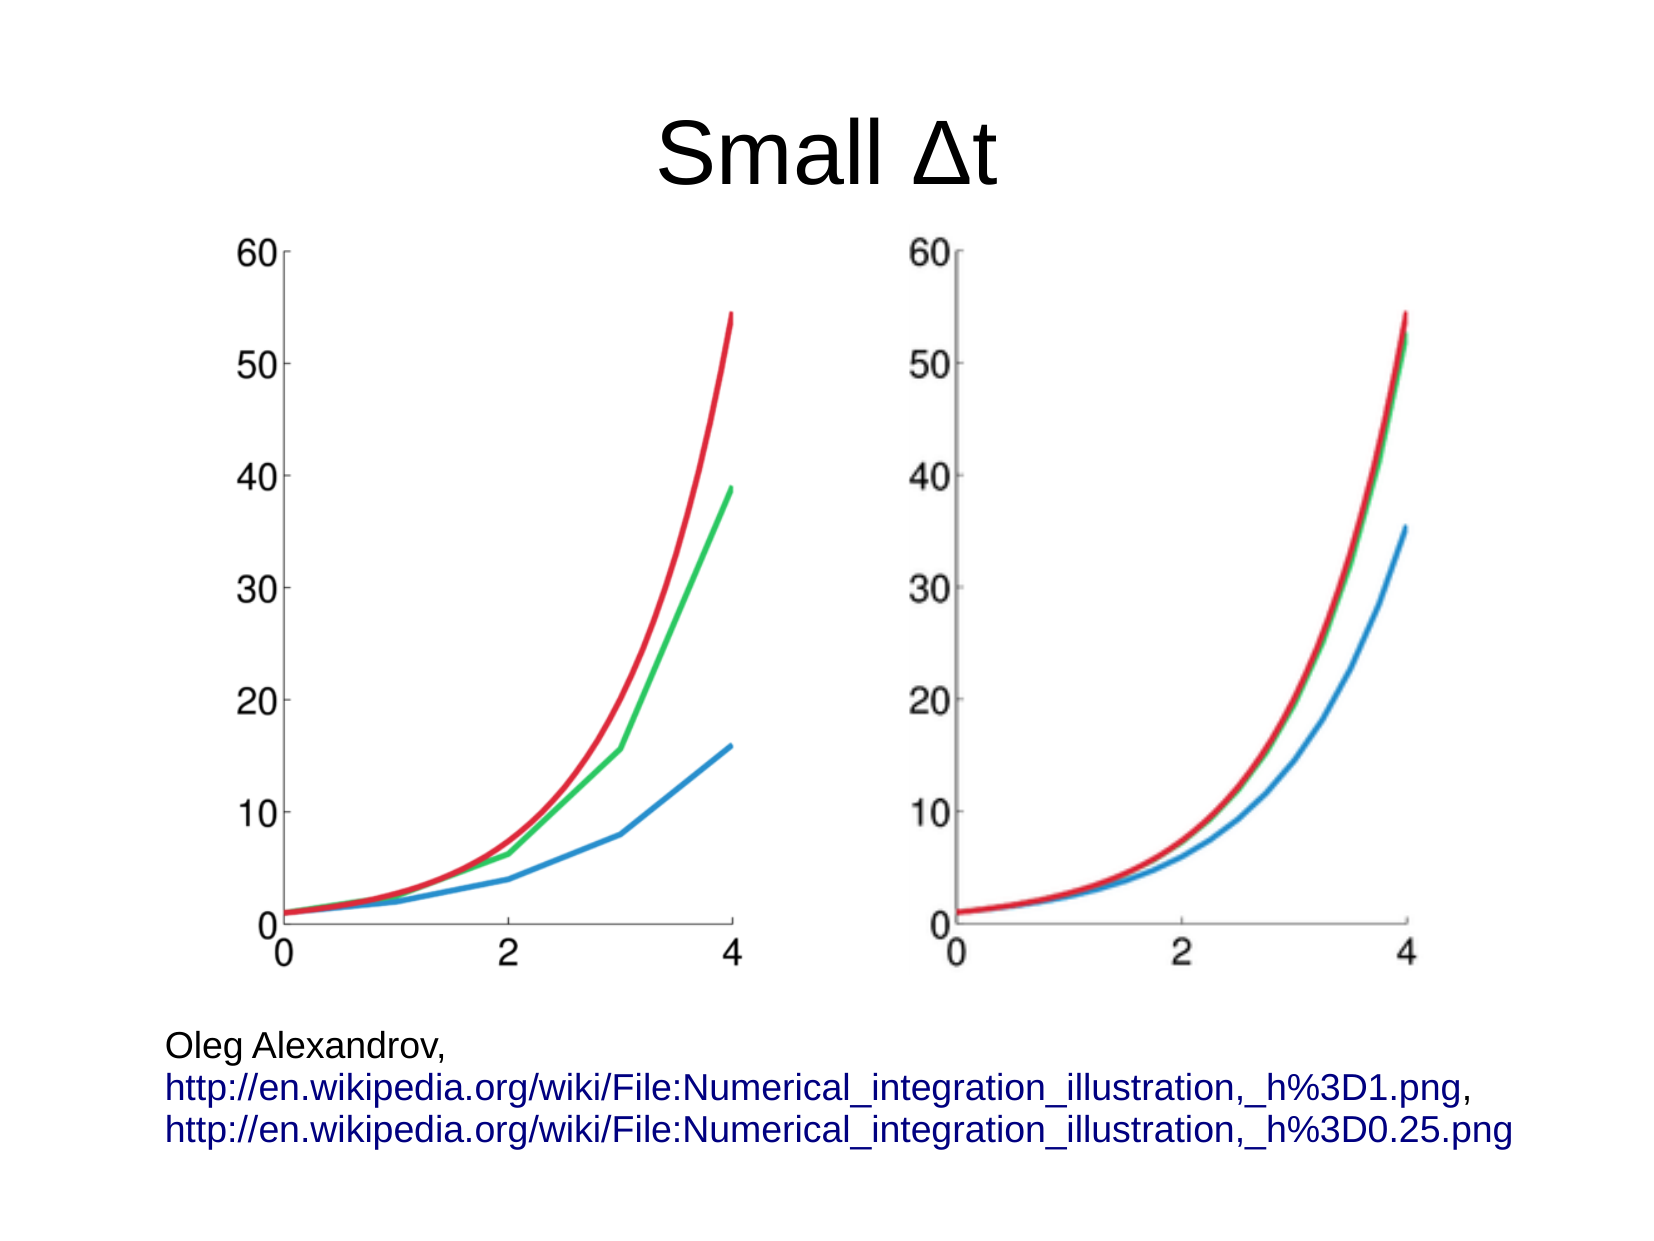

# Small Δt
Oleg Alexandrov,
http://en.wikipedia.org/wiki/File:Numerical_integration_illustration,_h%3D1.png,
http://en.wikipedia.org/wiki/File:Numerical_integration_illustration,_h%3D0.25.png